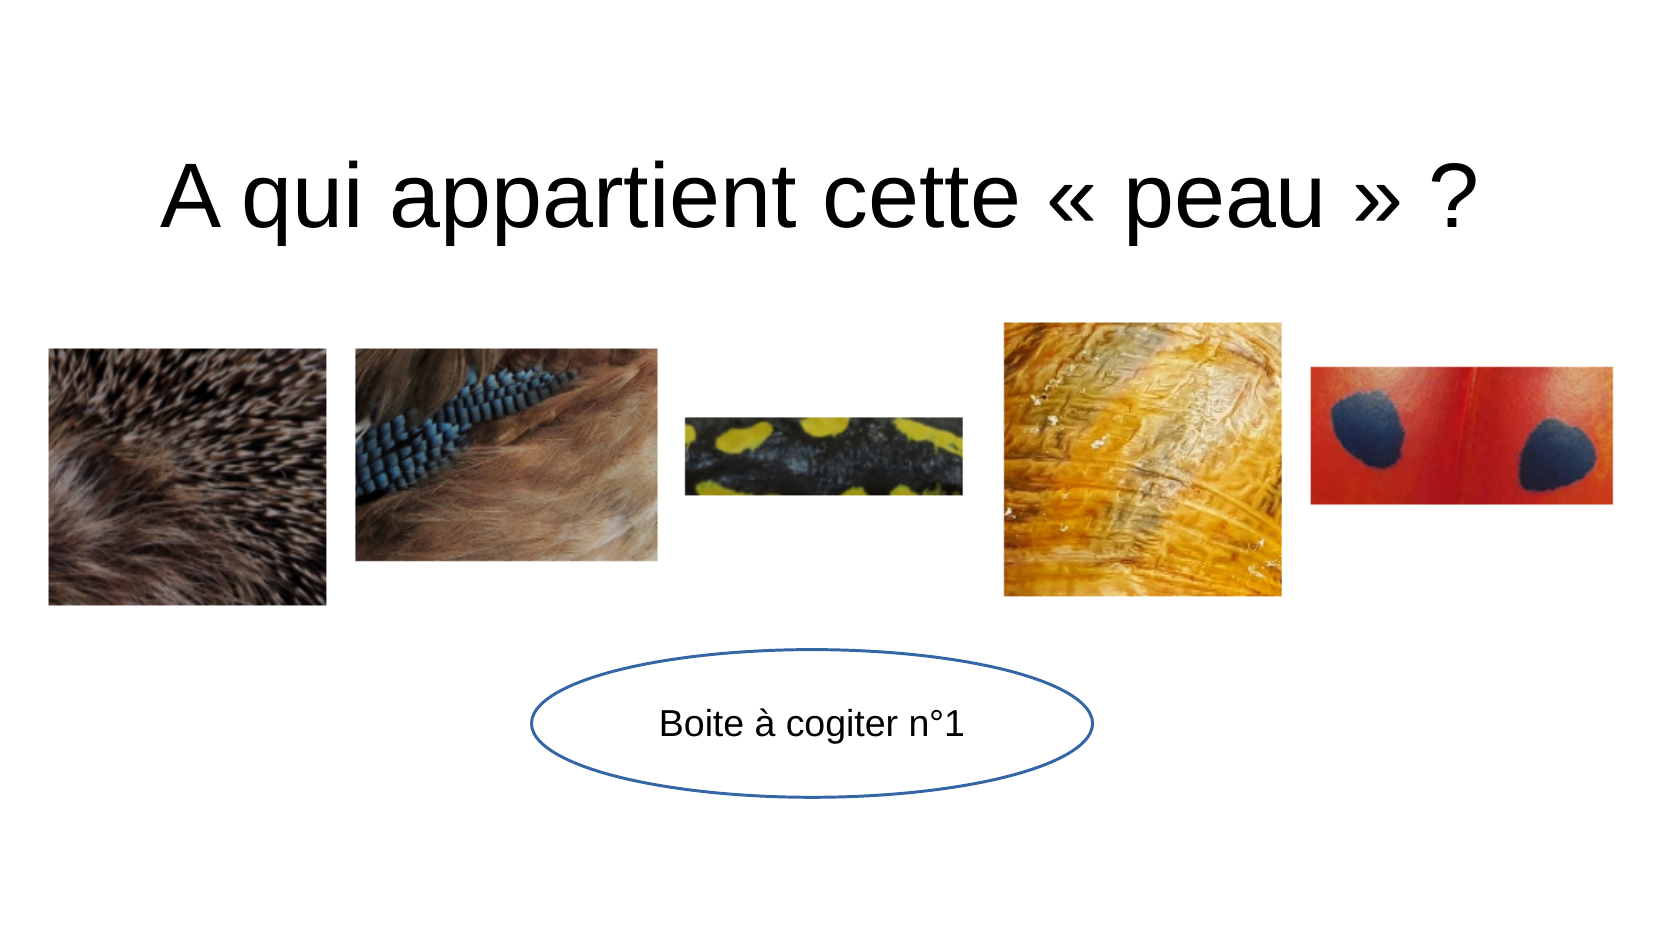

# A qui appartient cette « peau » ?
Boite à cogiter n°1